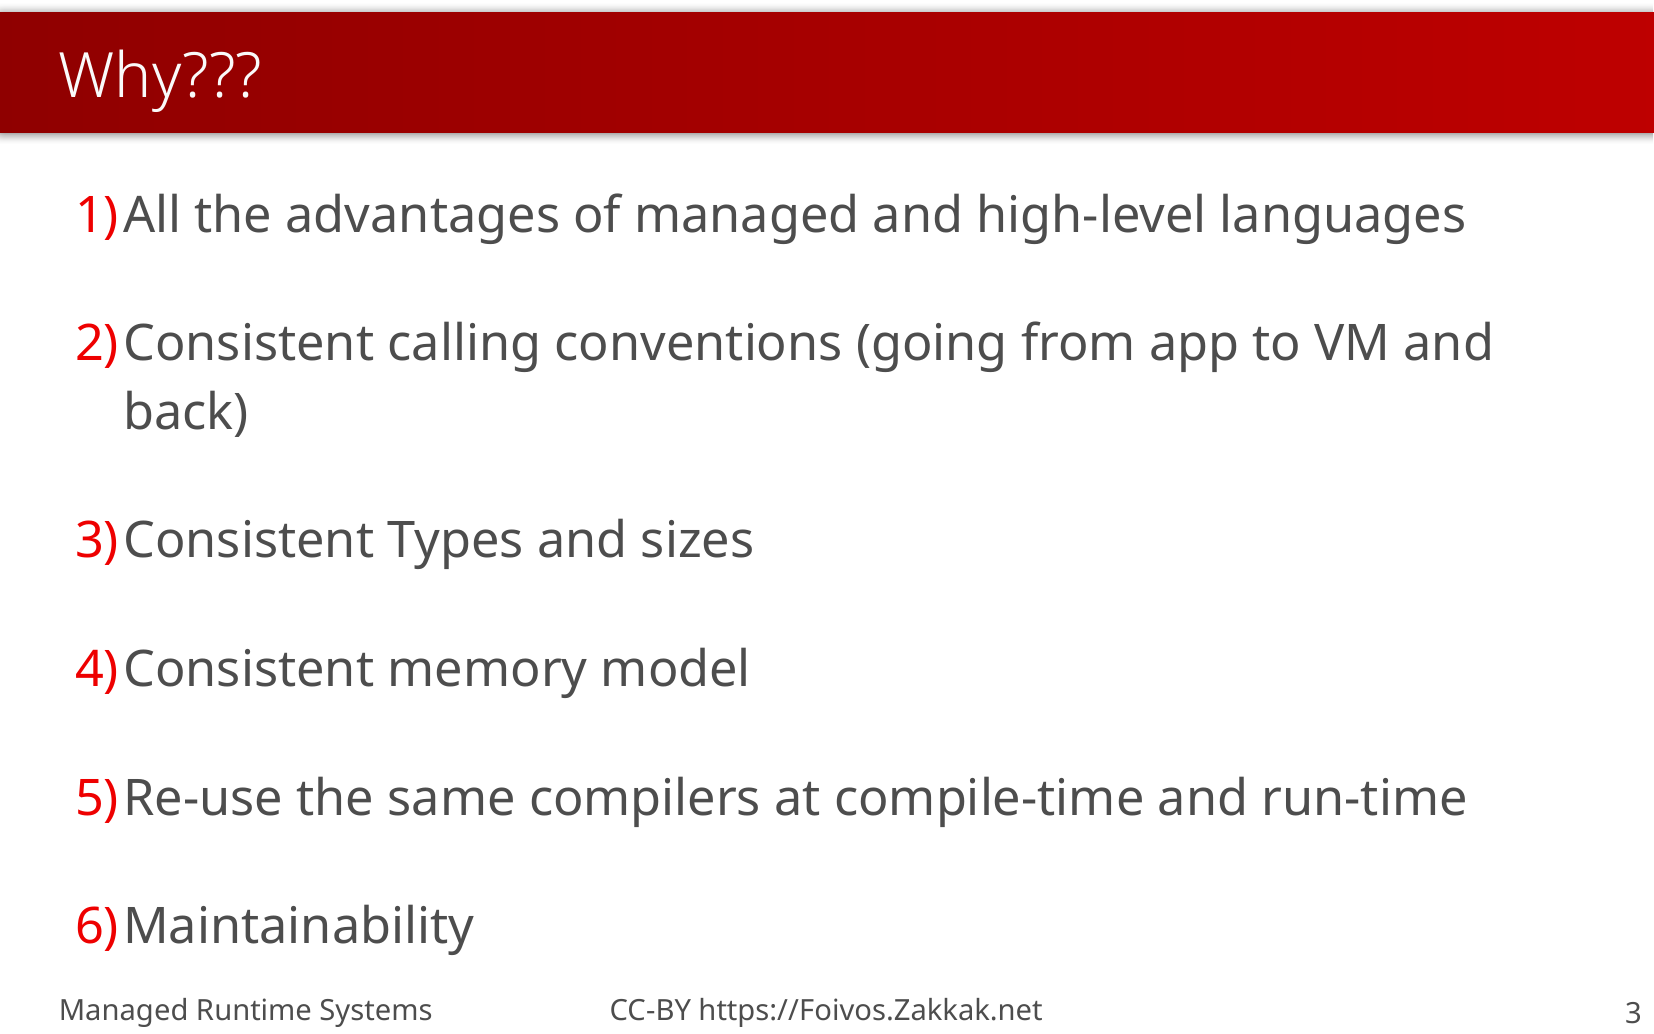

# Why???
All the advantages of managed and high-level languages
Consistent calling conventions (going from app to VM and back)
Consistent Types and sizes
Consistent memory model
Re-use the same compilers at compile-time and run-time
Maintainability
Managed Runtime Systems
CC-BY https://Foivos.Zakkak.net
3